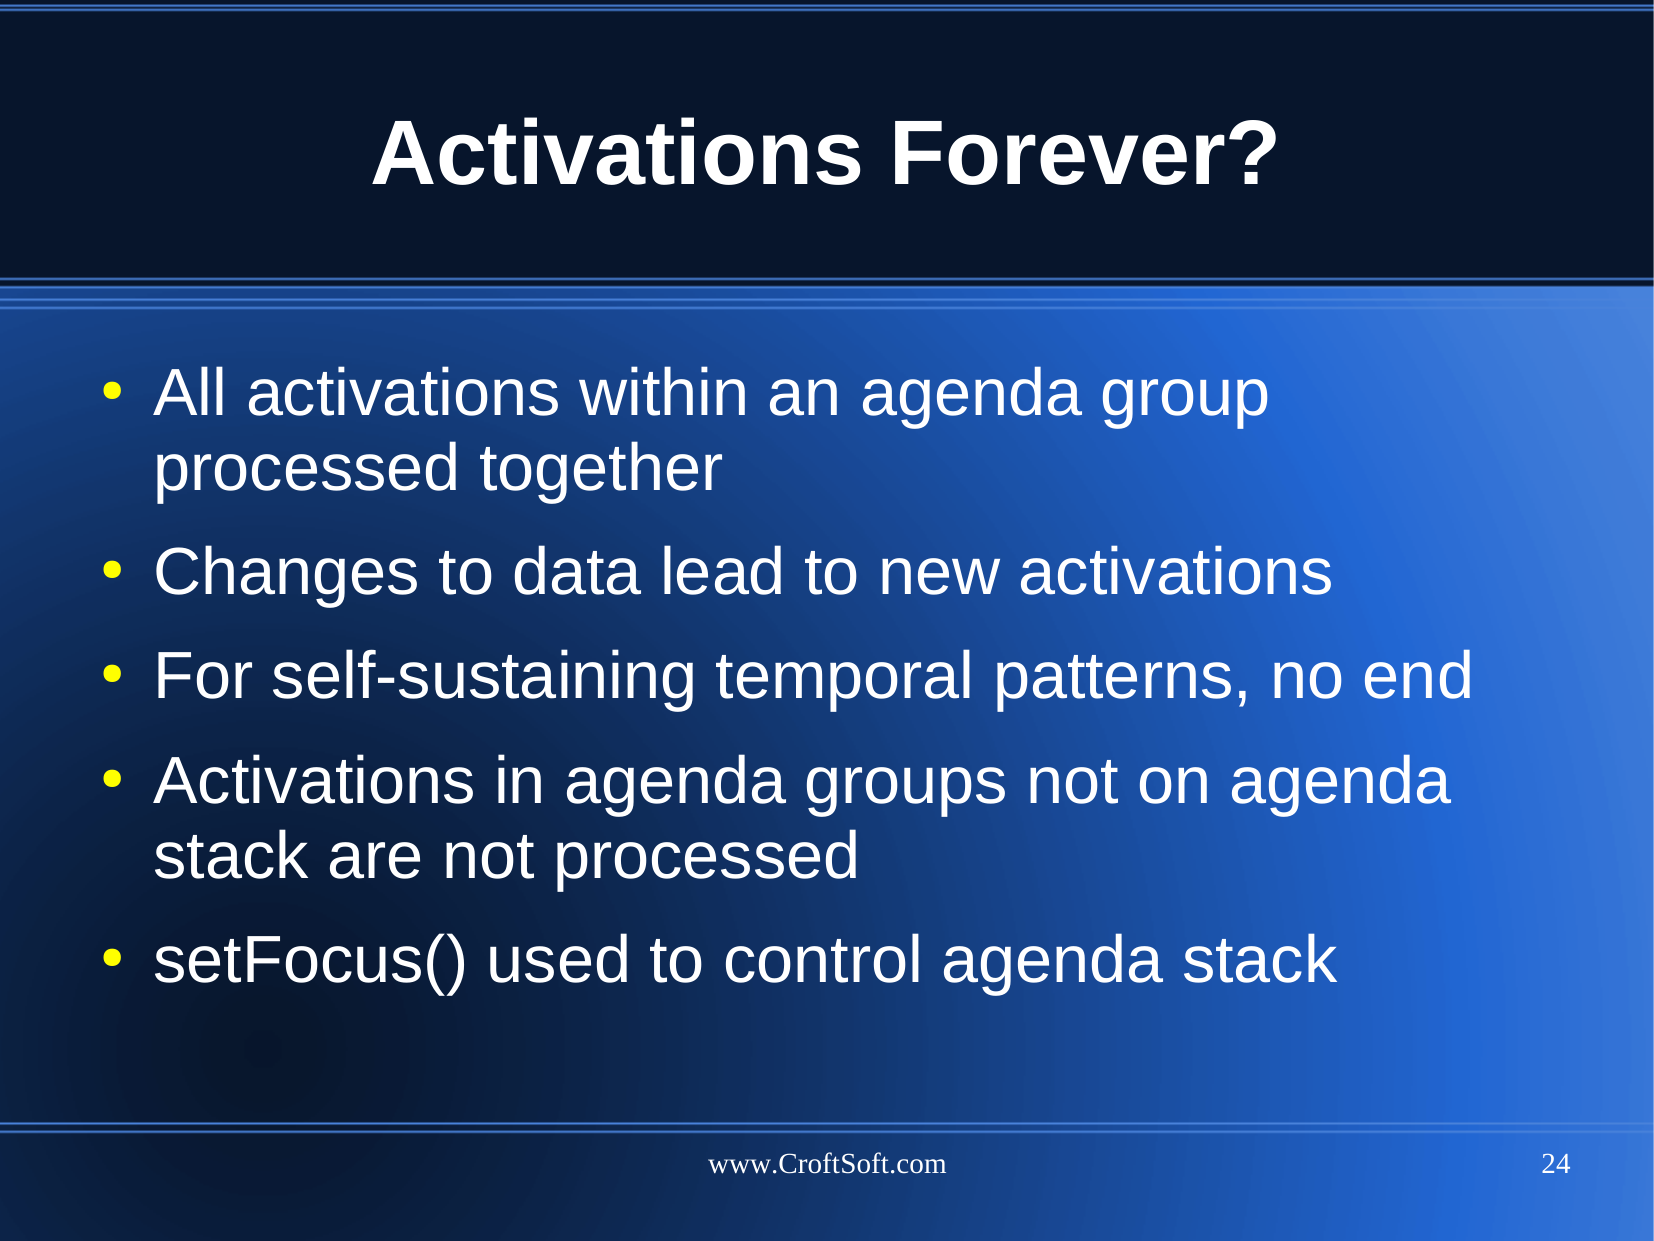

# Activations Forever?
All activations within an agenda group processed together
Changes to data lead to new activations
For self-sustaining temporal patterns, no end
Activations in agenda groups not on agenda stack are not processed
setFocus() used to control agenda stack
www.CroftSoft.com
24